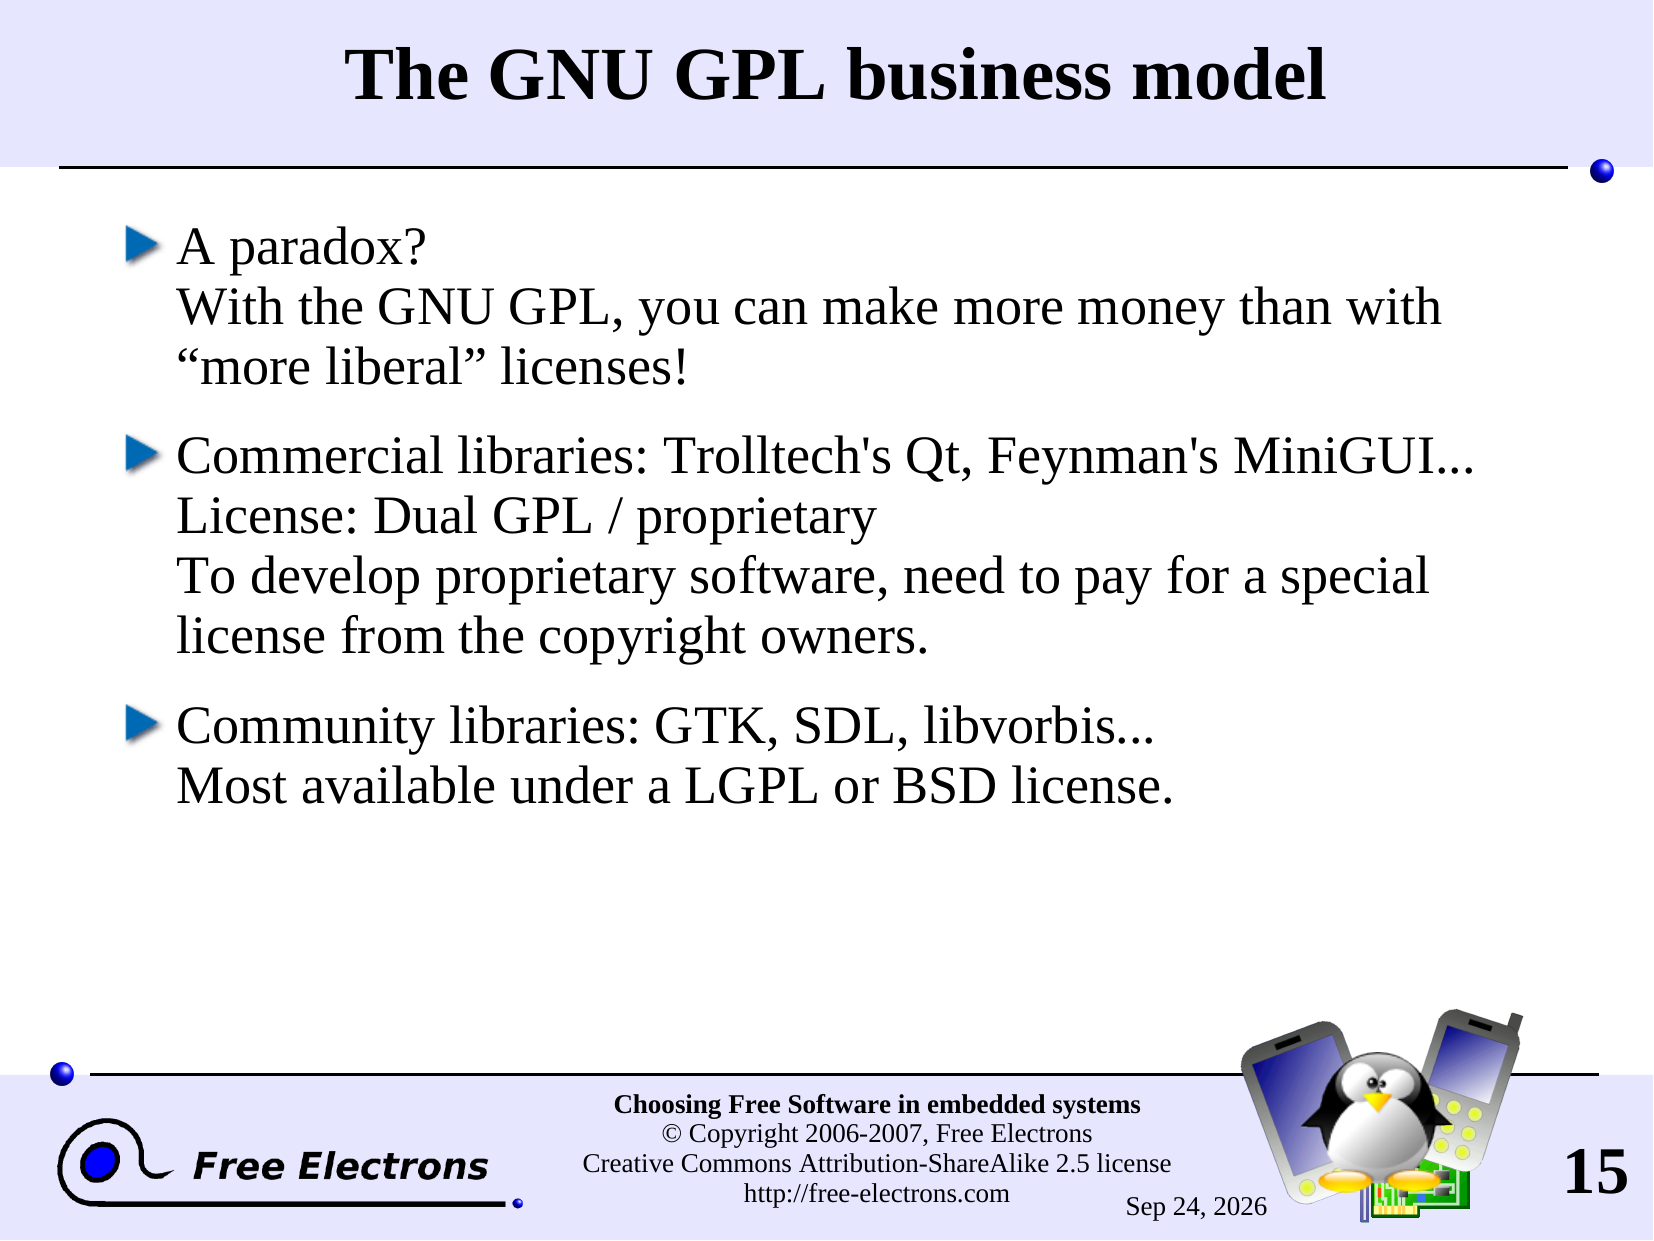

# The GNU GPL business model
A paradox?
With the GNU GPL, you can make more money than with “more liberal” licenses!
Commercial libraries: Trolltech's Qt, Feynman's MiniGUI...
License: Dual GPL / proprietary
To develop proprietary software, need to pay for a special license from the copyright owners.
Community libraries: GTK, SDL, libvorbis...
Most available under a LGPL or BSD license.